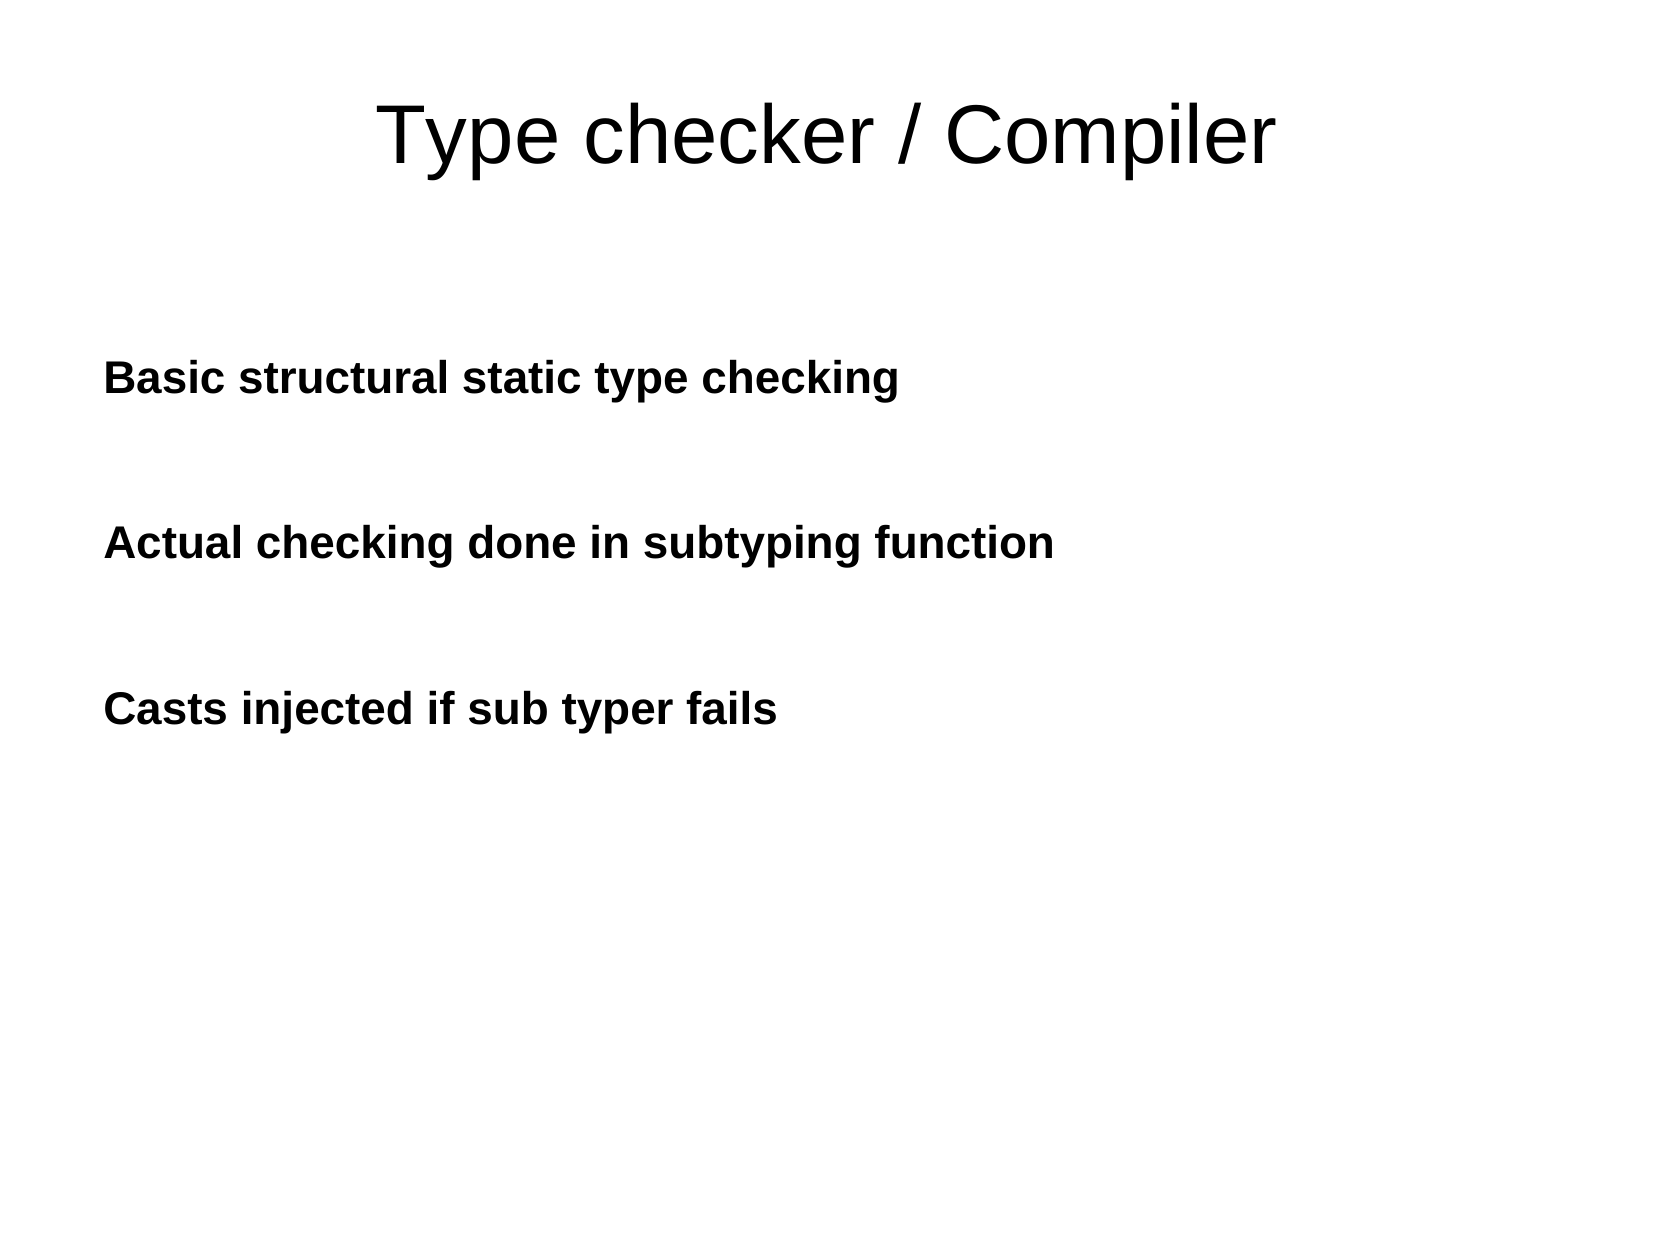

Type checker / Compiler
Basic structural static type checking
Actual checking done in subtyping function
Casts injected if sub typer fails